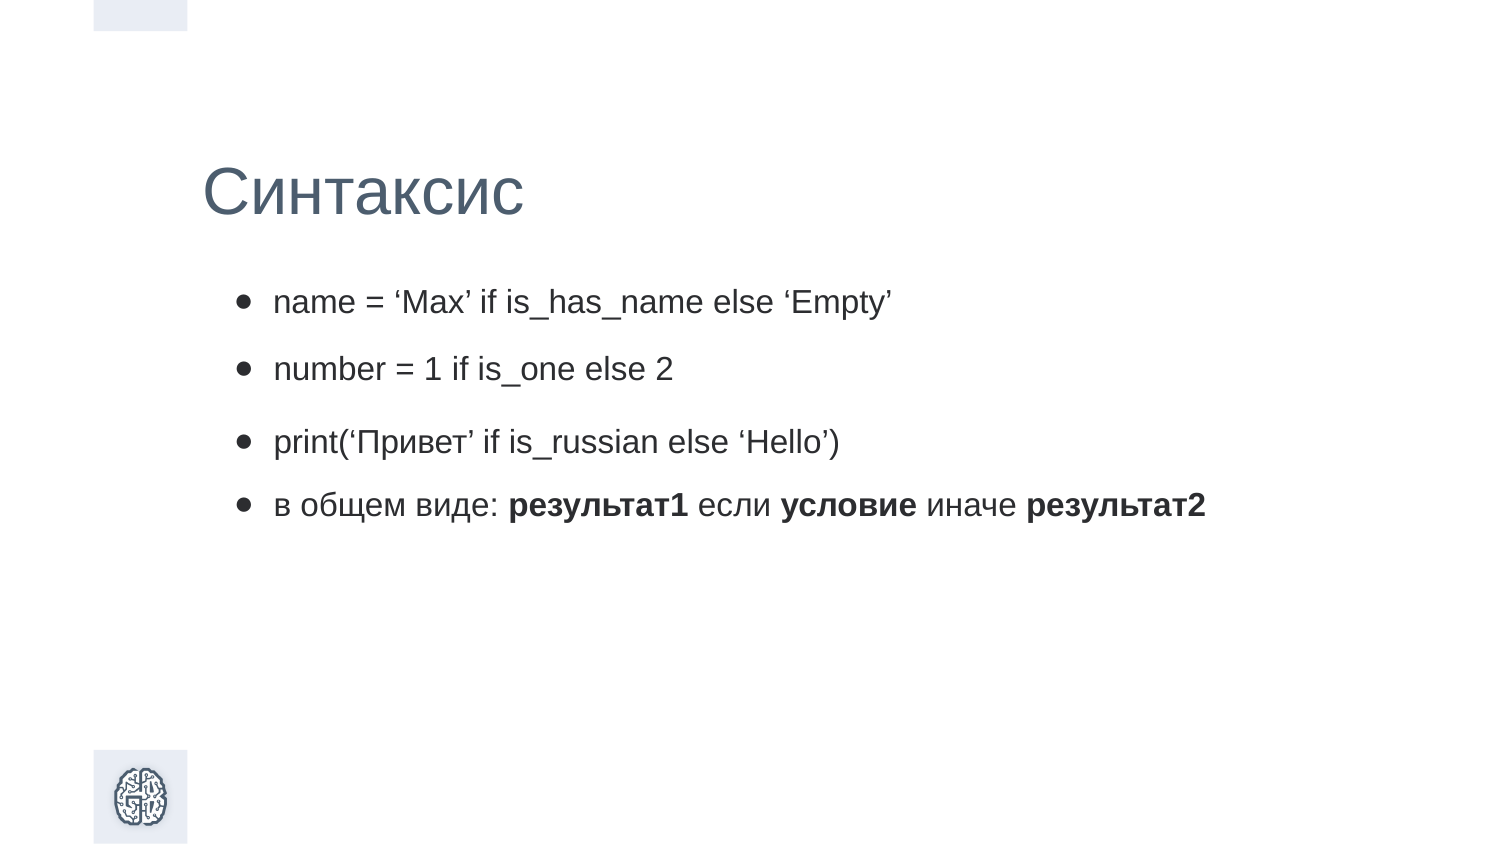

Синтаксис
name = ‘Max’ if is_has_name else ‘Empty’
number = 1 if is_one else 2
print(‘Привет’ if is_russian else ‘Hello’)
в общем виде: результат1 если условие иначе результат2